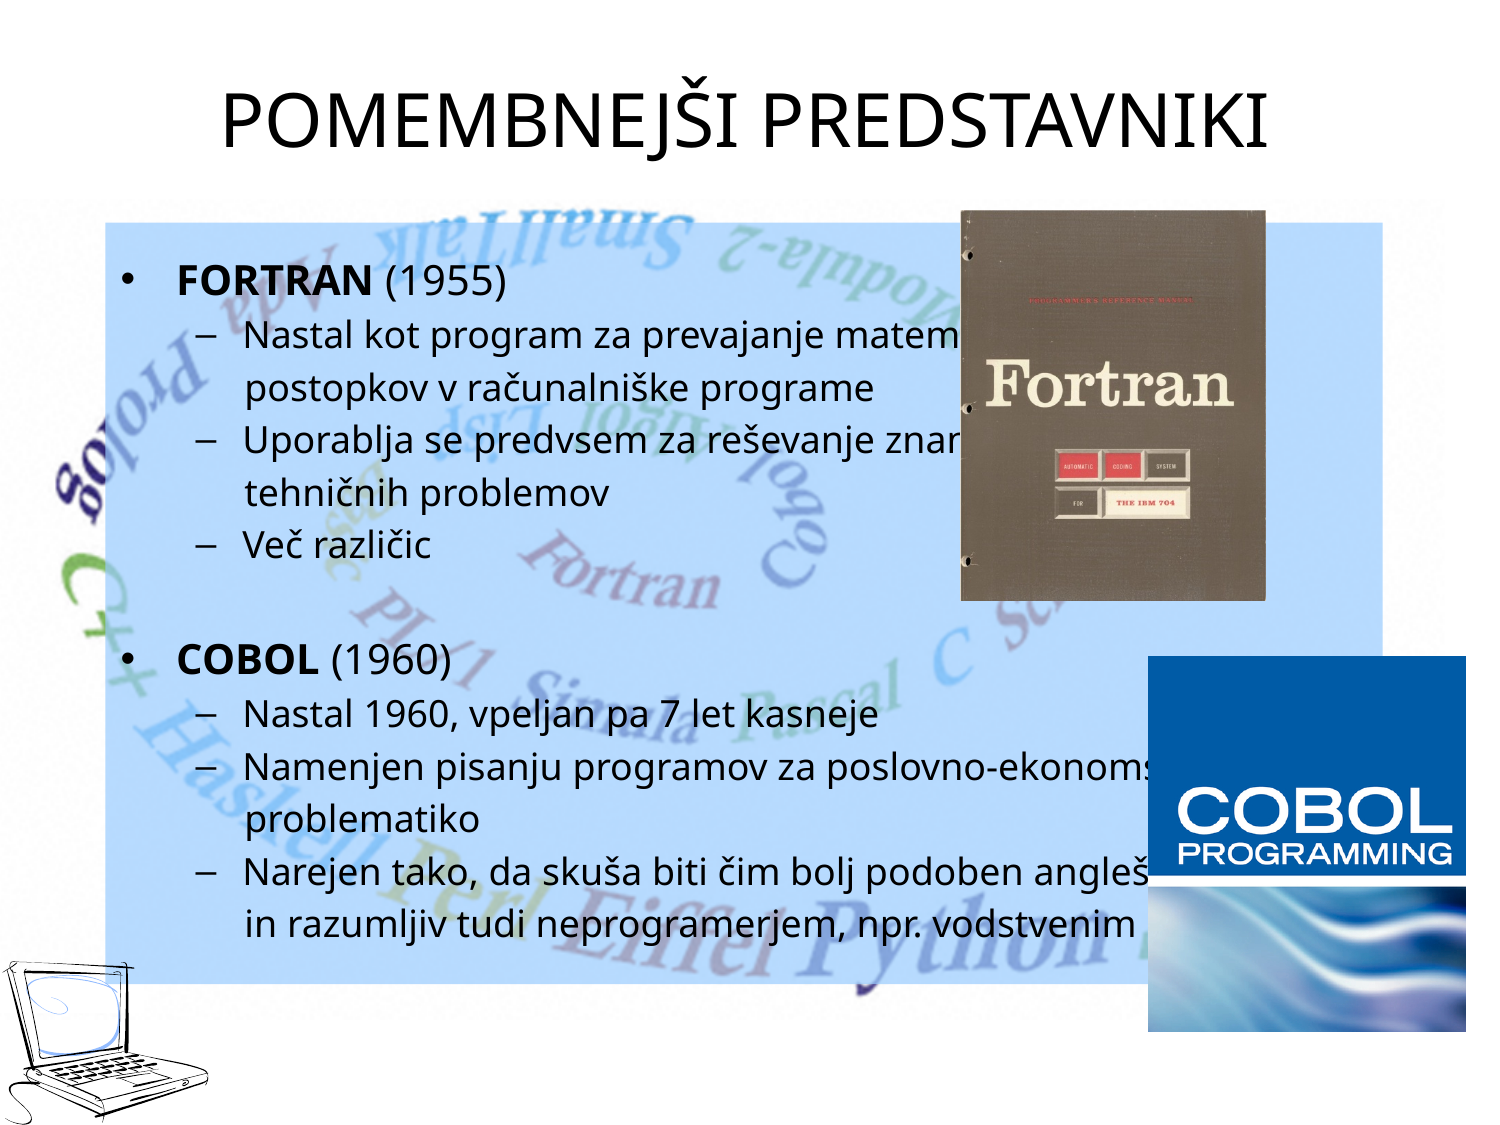

# POMEMBNEJŠI PREDSTAVNIKI
FORTRAN (1955)
Nastal kot program za prevajanje matematičnih
 postopkov v računalniške programe
Uporablja se predvsem za reševanje znanstvenih in
 tehničnih problemov
Več različic
COBOL (1960)
Nastal 1960, vpeljan pa 7 let kasneje
Namenjen pisanju programov za poslovno-ekonomsko
 problematiko
Narejen tako, da skuša biti čim bolj podoben angleškemu jeziku
 in razumljiv tudi neprogramerjem, npr. vodstvenim delavcem